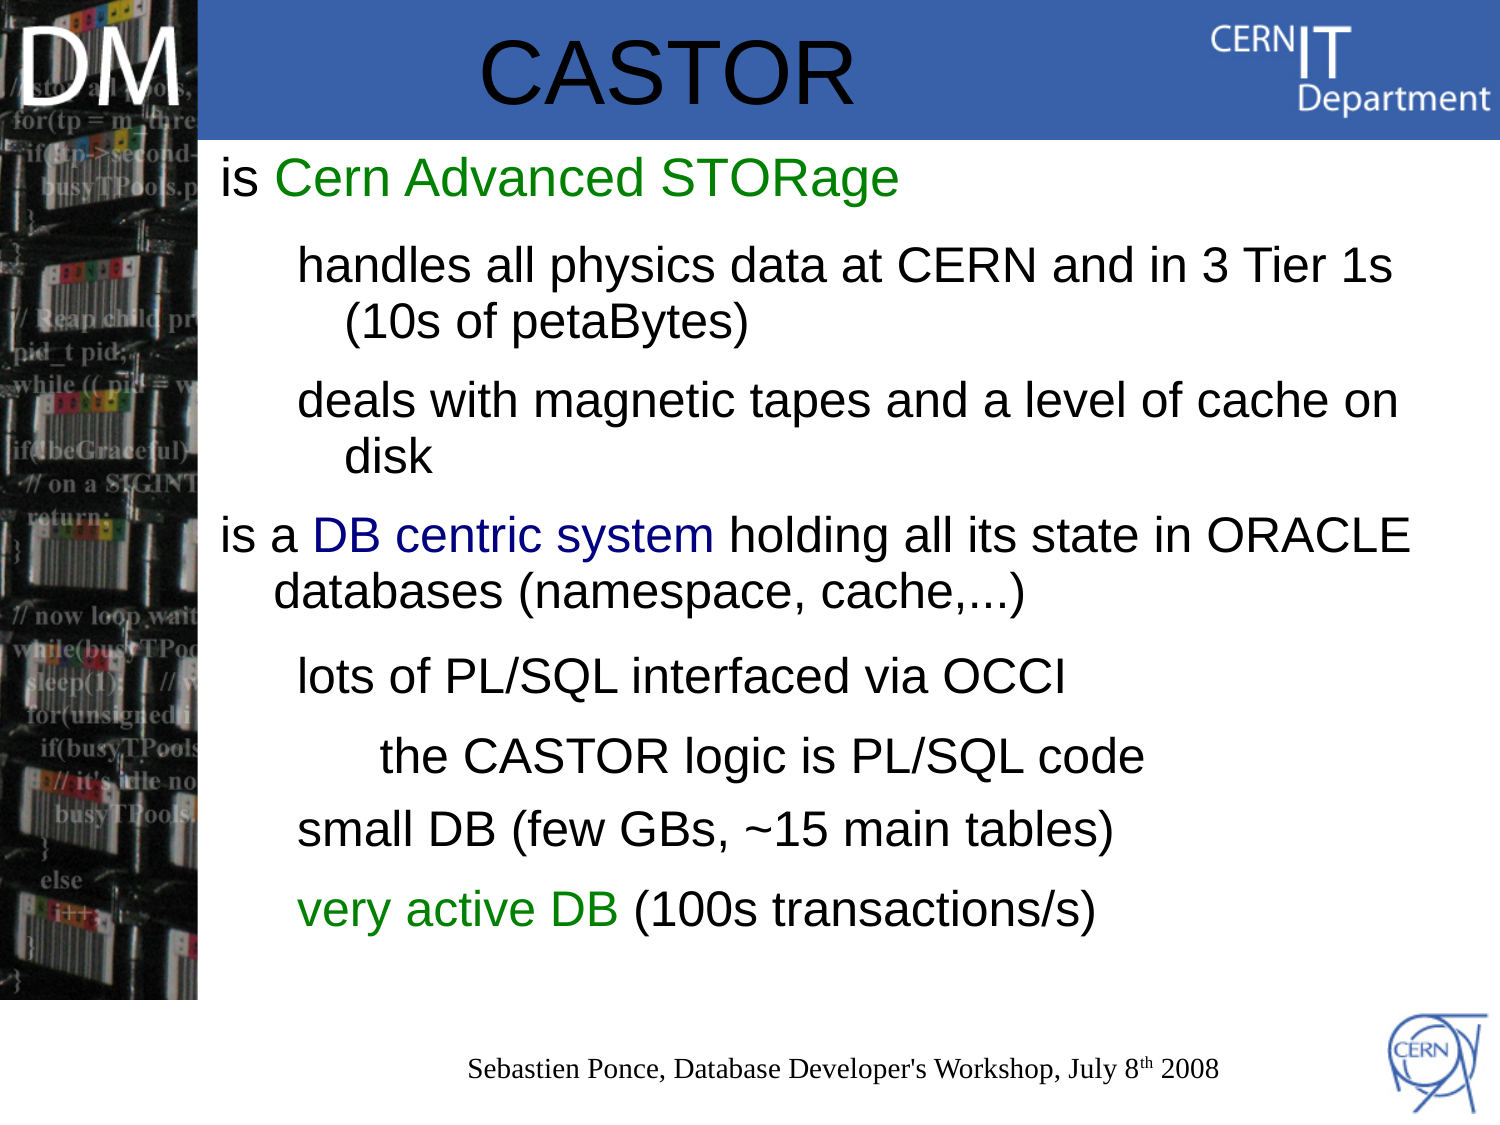

# CASTOR
is Cern Advanced STORage
handles all physics data at CERN and in 3 Tier 1s (10s of petaBytes)
deals with magnetic tapes and a level of cache on disk
is a DB centric system holding all its state in ORACLE databases (namespace, cache,...)
lots of PL/SQL interfaced via OCCI
the CASTOR logic is PL/SQL code
small DB (few GBs, ~15 main tables)
very active DB (100s transactions/s)